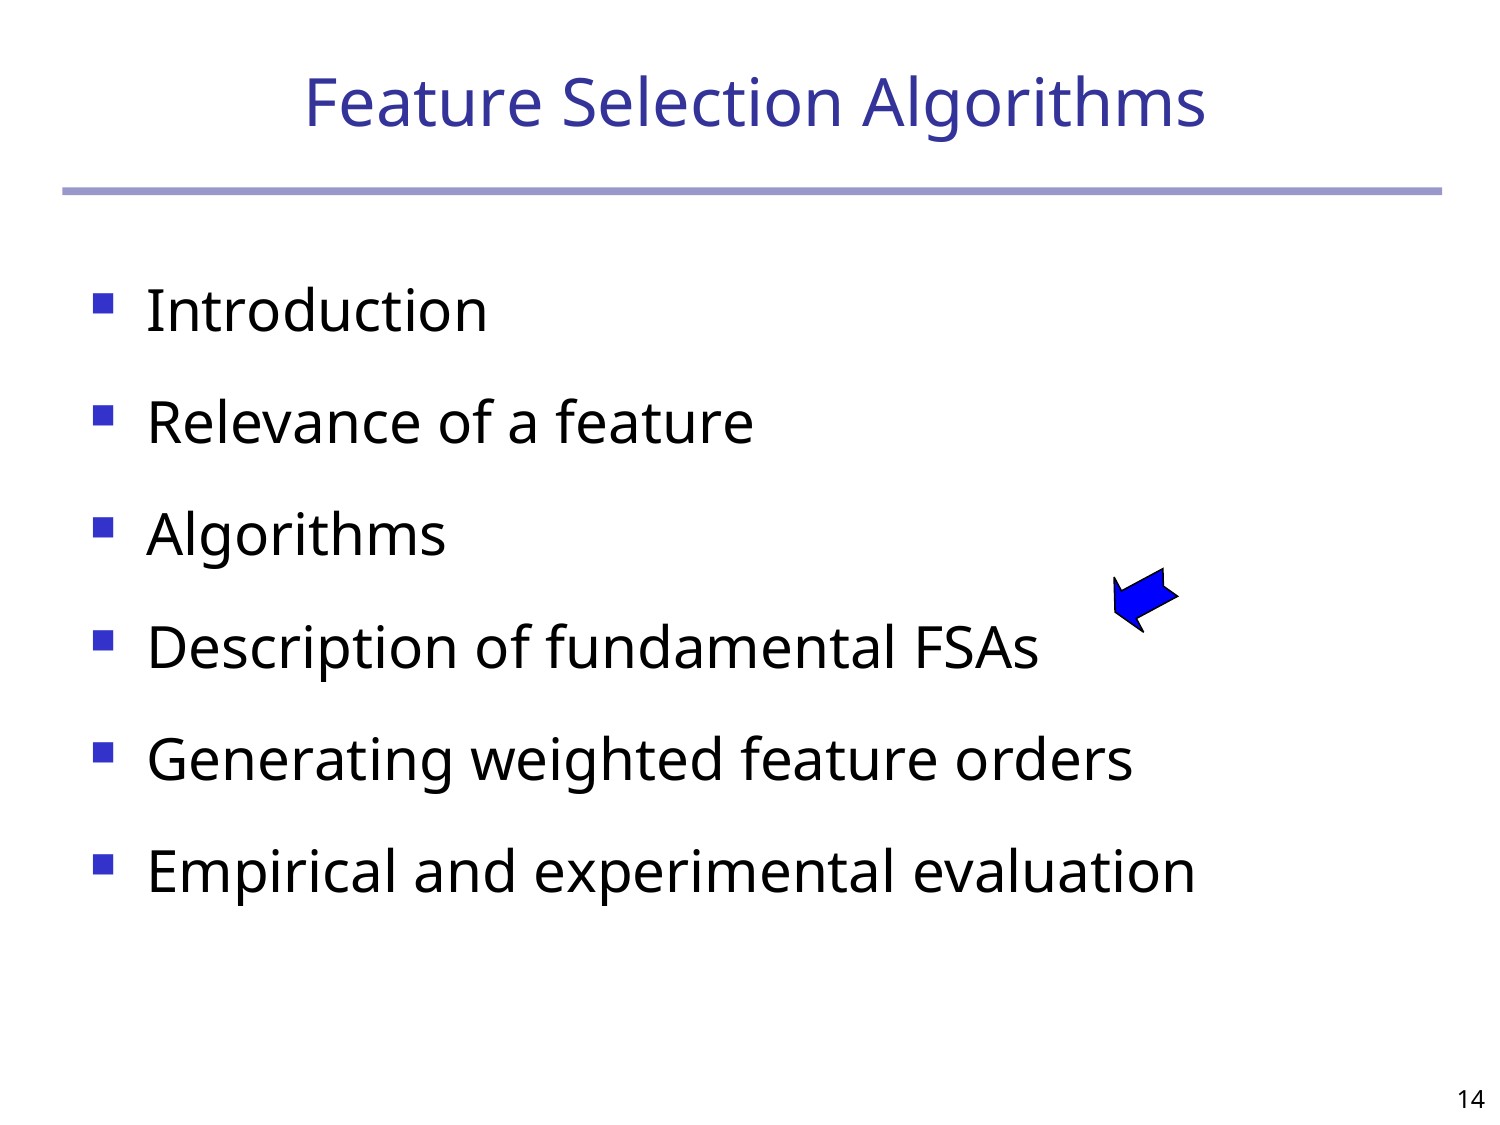

# Feature Selection Algorithms
Introduction
Relevance of a feature
Algorithms
Description of fundamental FSAs
Generating weighted feature orders
Empirical and experimental evaluation